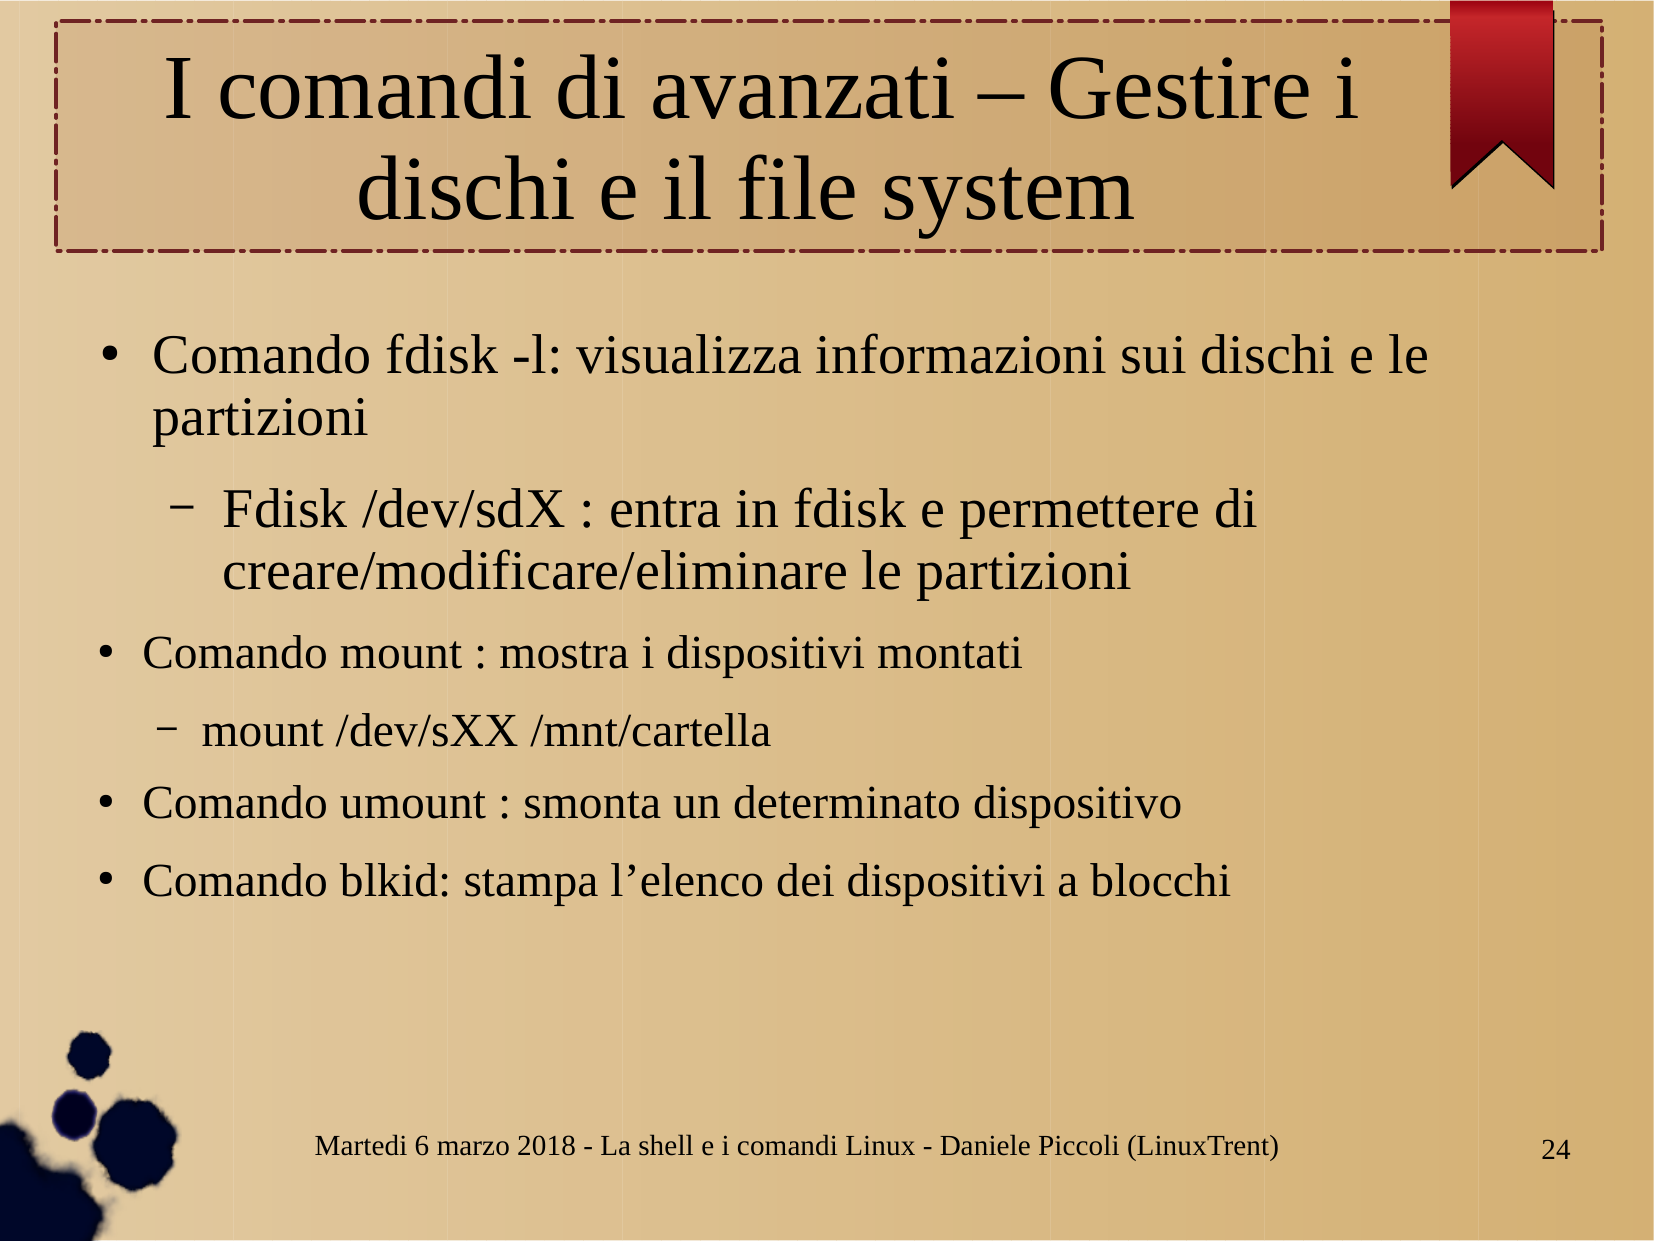

# I comandi di avanzati – Gestire i dischi e il file system
Comando fdisk -l: visualizza informazioni sui dischi e le partizioni
Fdisk /dev/sdX : entra in fdisk e permettere di creare/modificare/eliminare le partizioni
Comando mount : mostra i dispositivi montati
mount /dev/sXX /mnt/cartella
Comando umount : smonta un determinato dispositivo
Comando blkid: stampa l’elenco dei dispositivi a blocchi
Martedi 6 marzo 2018 - La shell e i comandi Linux - Daniele Piccoli (LinuxTrent)
24